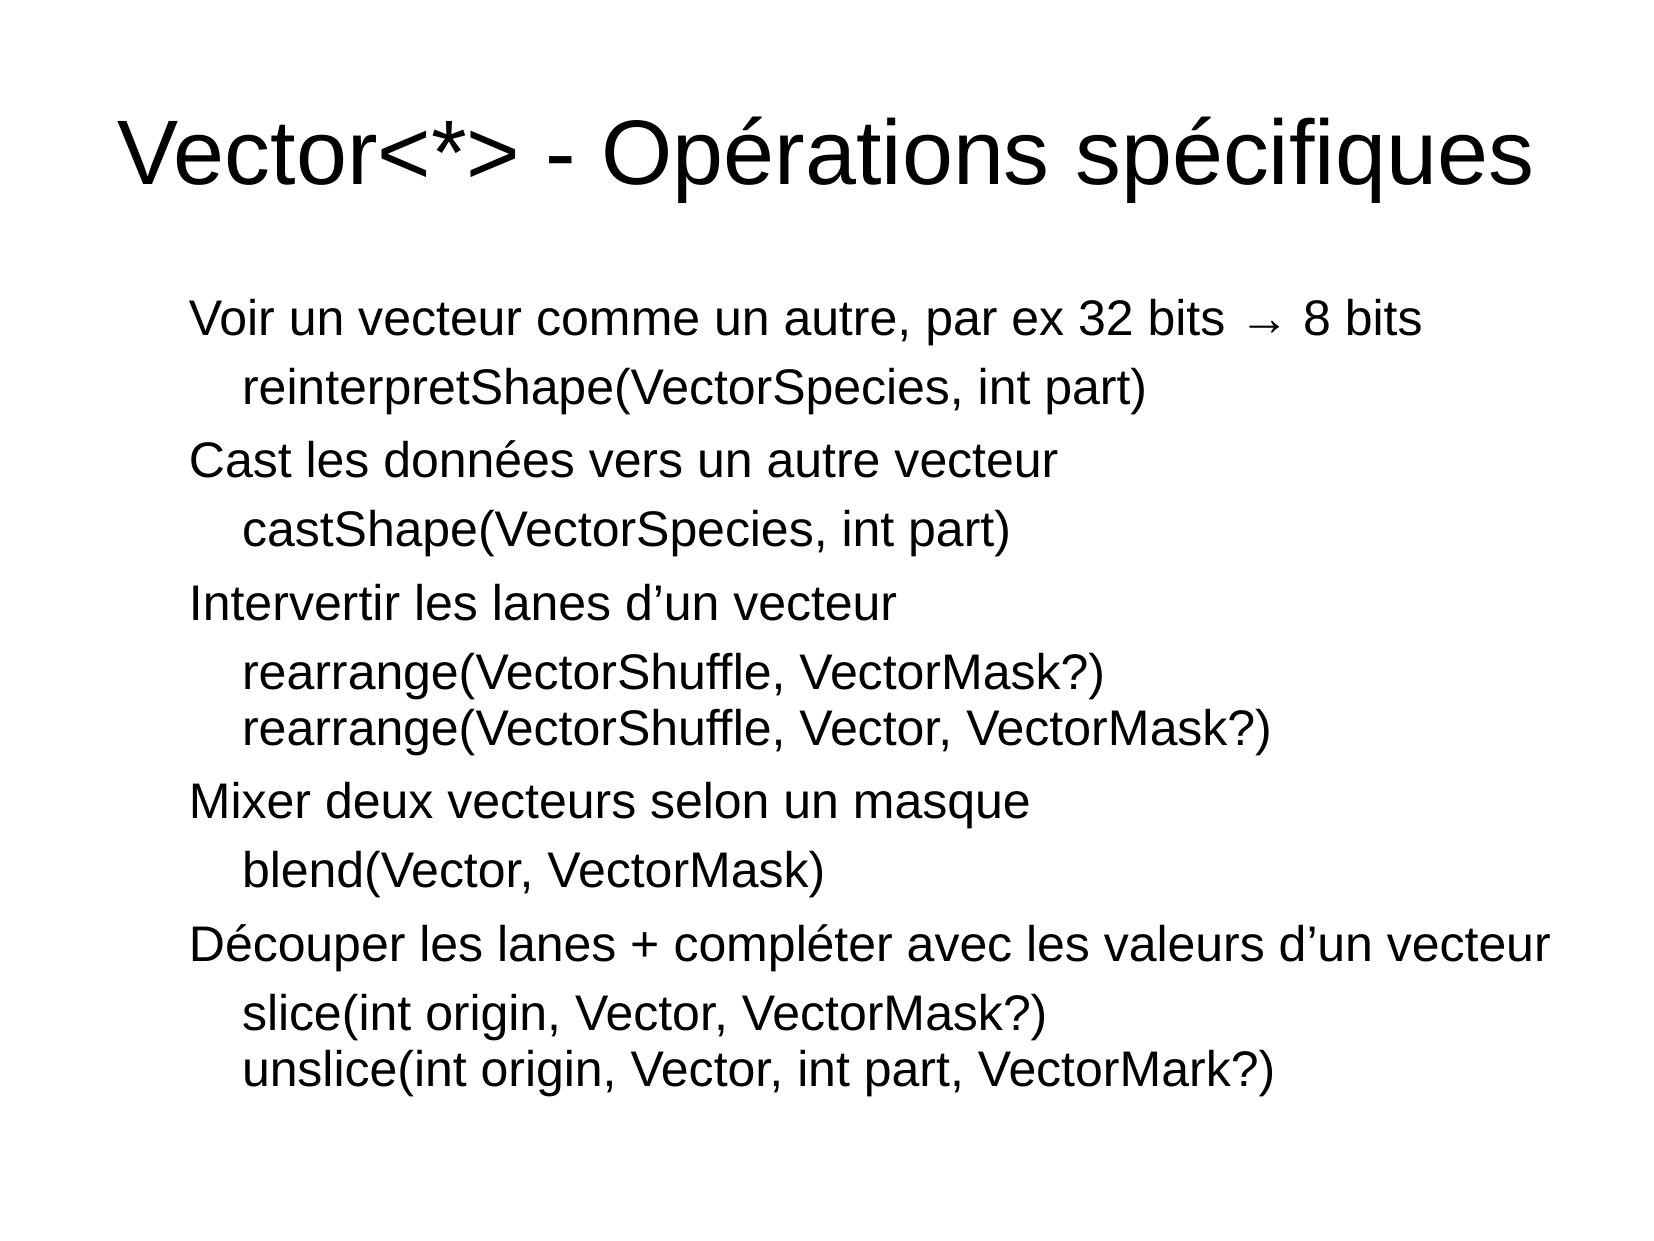

# Vector<*> - Opérations spécifiques
Voir un vecteur comme un autre, par ex 32 bits → 8 bits
reinterpretShape(VectorSpecies, int part)
Cast les données vers un autre vecteur
castShape(VectorSpecies, int part)
Intervertir les lanes d’un vecteur
rearrange(VectorShuffle, VectorMask?)
rearrange(VectorShuffle, Vector, VectorMask?)
Mixer deux vecteurs selon un masque
blend(Vector, VectorMask)
Découper les lanes + compléter avec les valeurs d’un vecteur
slice(int origin, Vector, VectorMask?)
unslice(int origin, Vector, int part, VectorMark?)